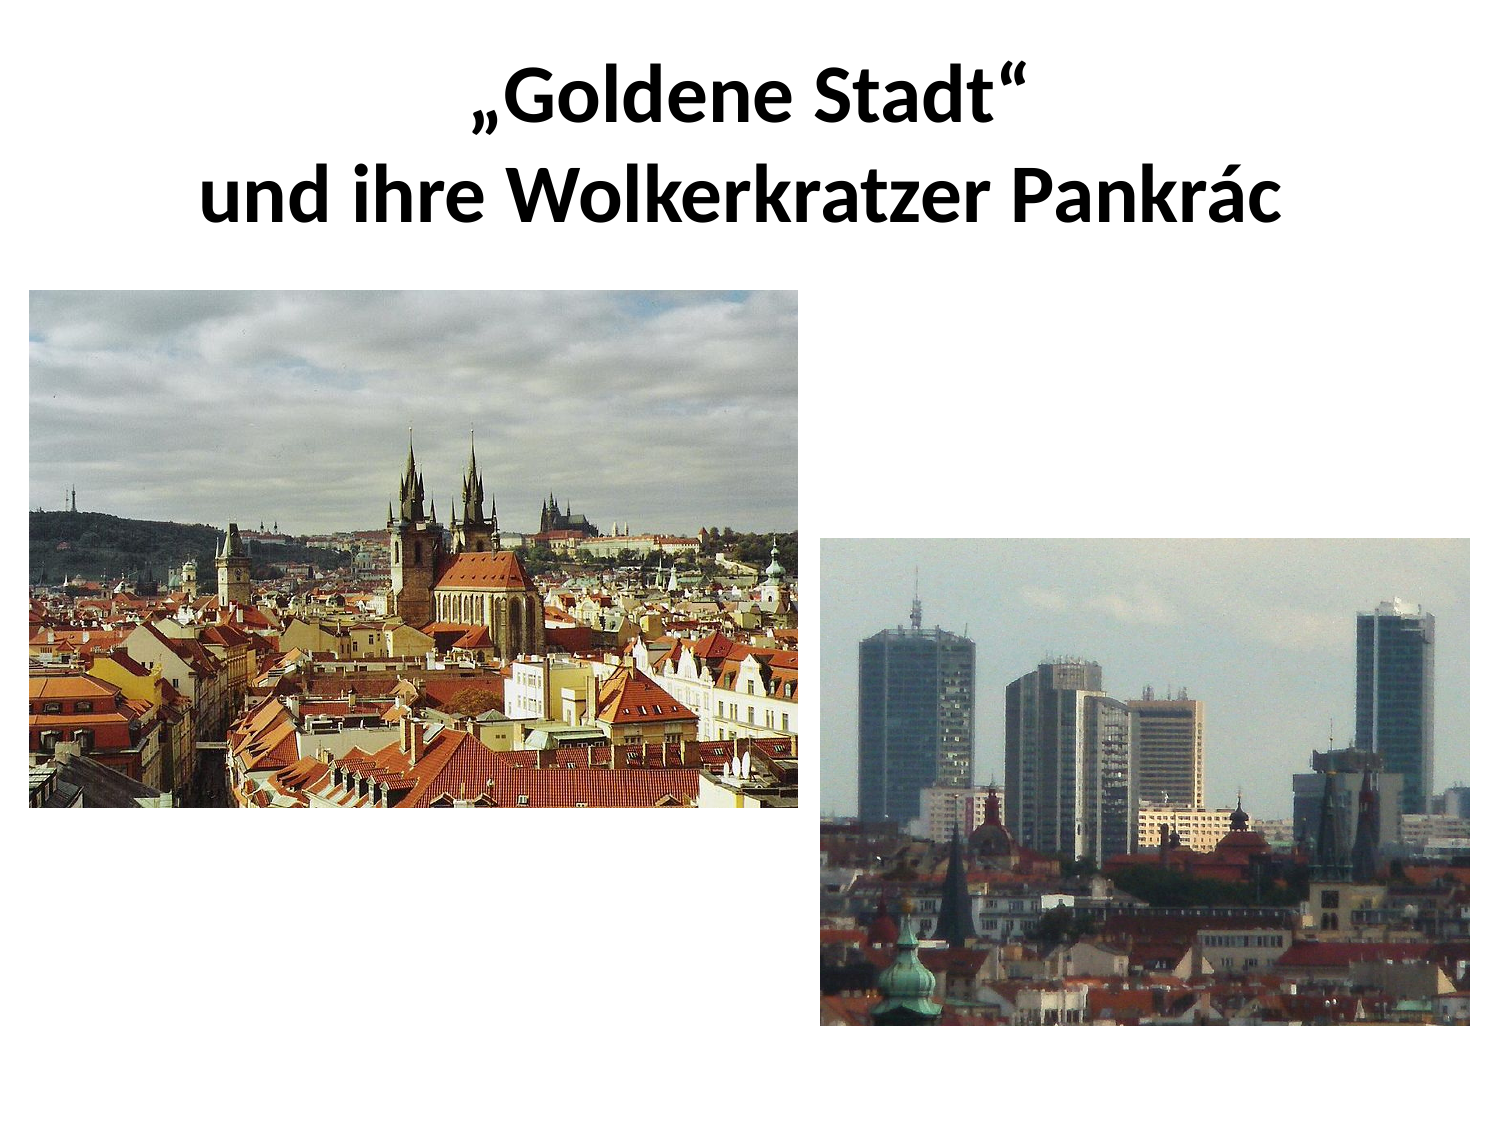

# „Goldene Stadt“ und ihre Wolkerkratzer Pankrác